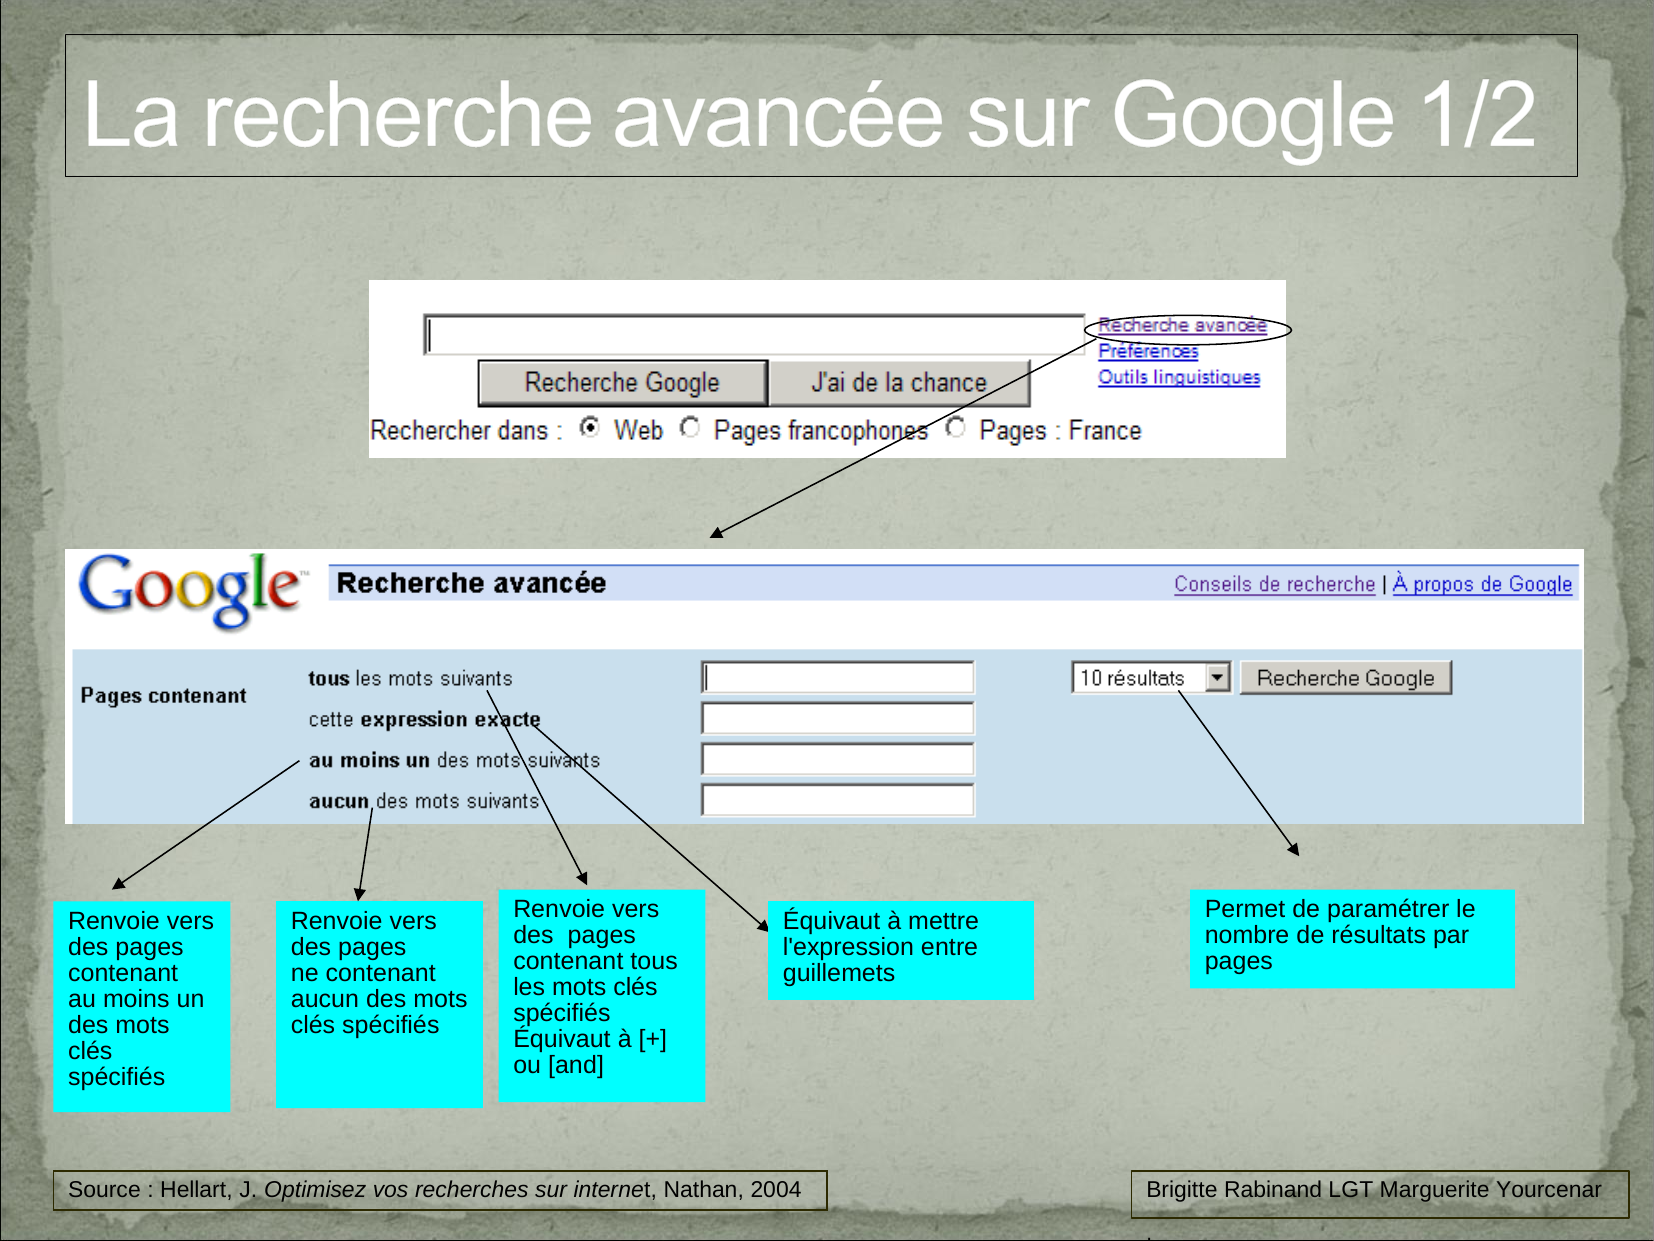

Renvoie vers des pages contenant tous les mots clés spécifiés Équivaut à [+] ou [and]
Permet de paramétrer le nombre de résultats par pages
Renvoie vers des pages contenant au moins un des mots clés spécifiés
Renvoie vers des pages
ne contenant
aucun des mots clés spécifiés
Équivaut à mettre l'expression entre guillemets
Source : Hellart, J. Optimisez vos recherches sur internet, Nathan, 2004
Brigitte Rabinand LGT Marguerite Yourcenar
.